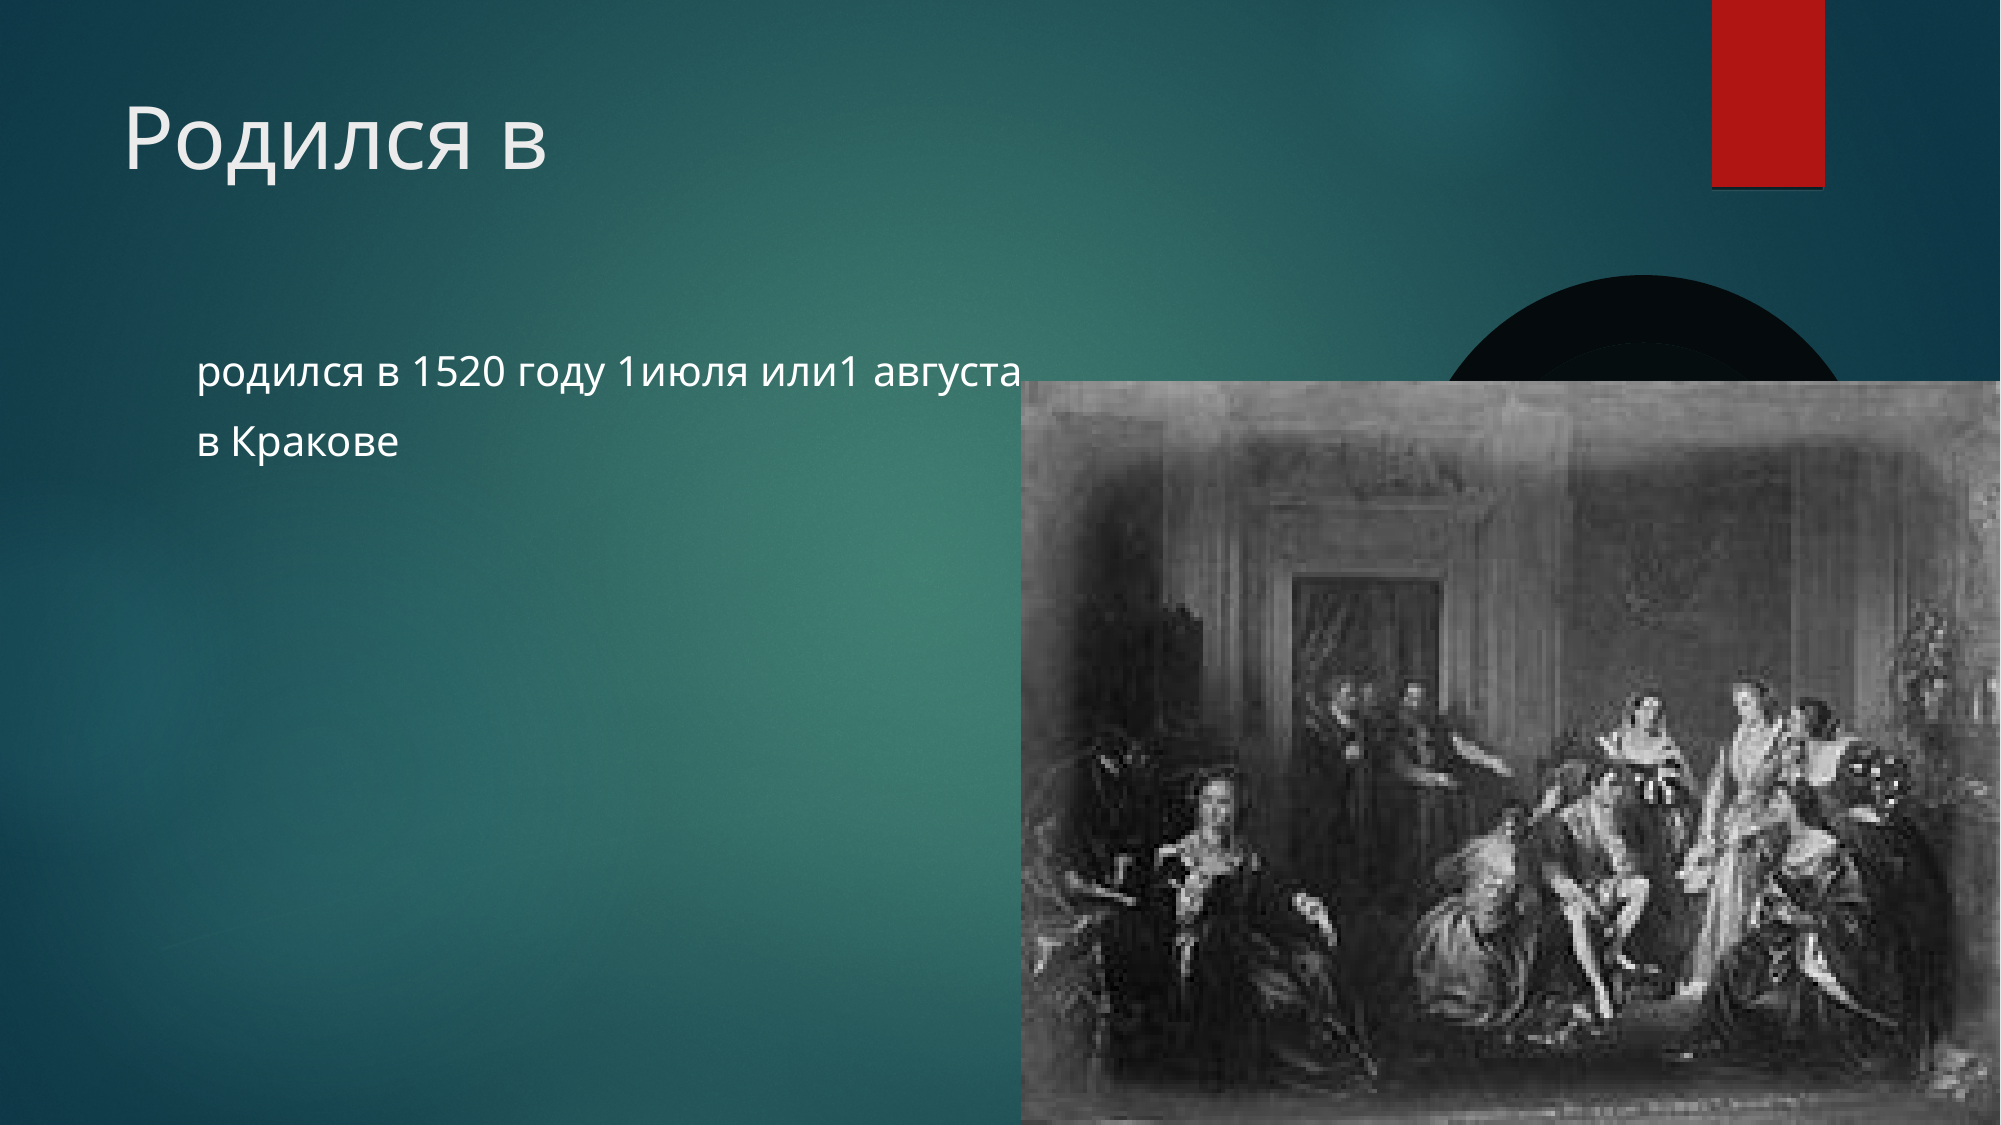

# Pодился в
родился в 1520 году 1июля или1 августа
в Кракове